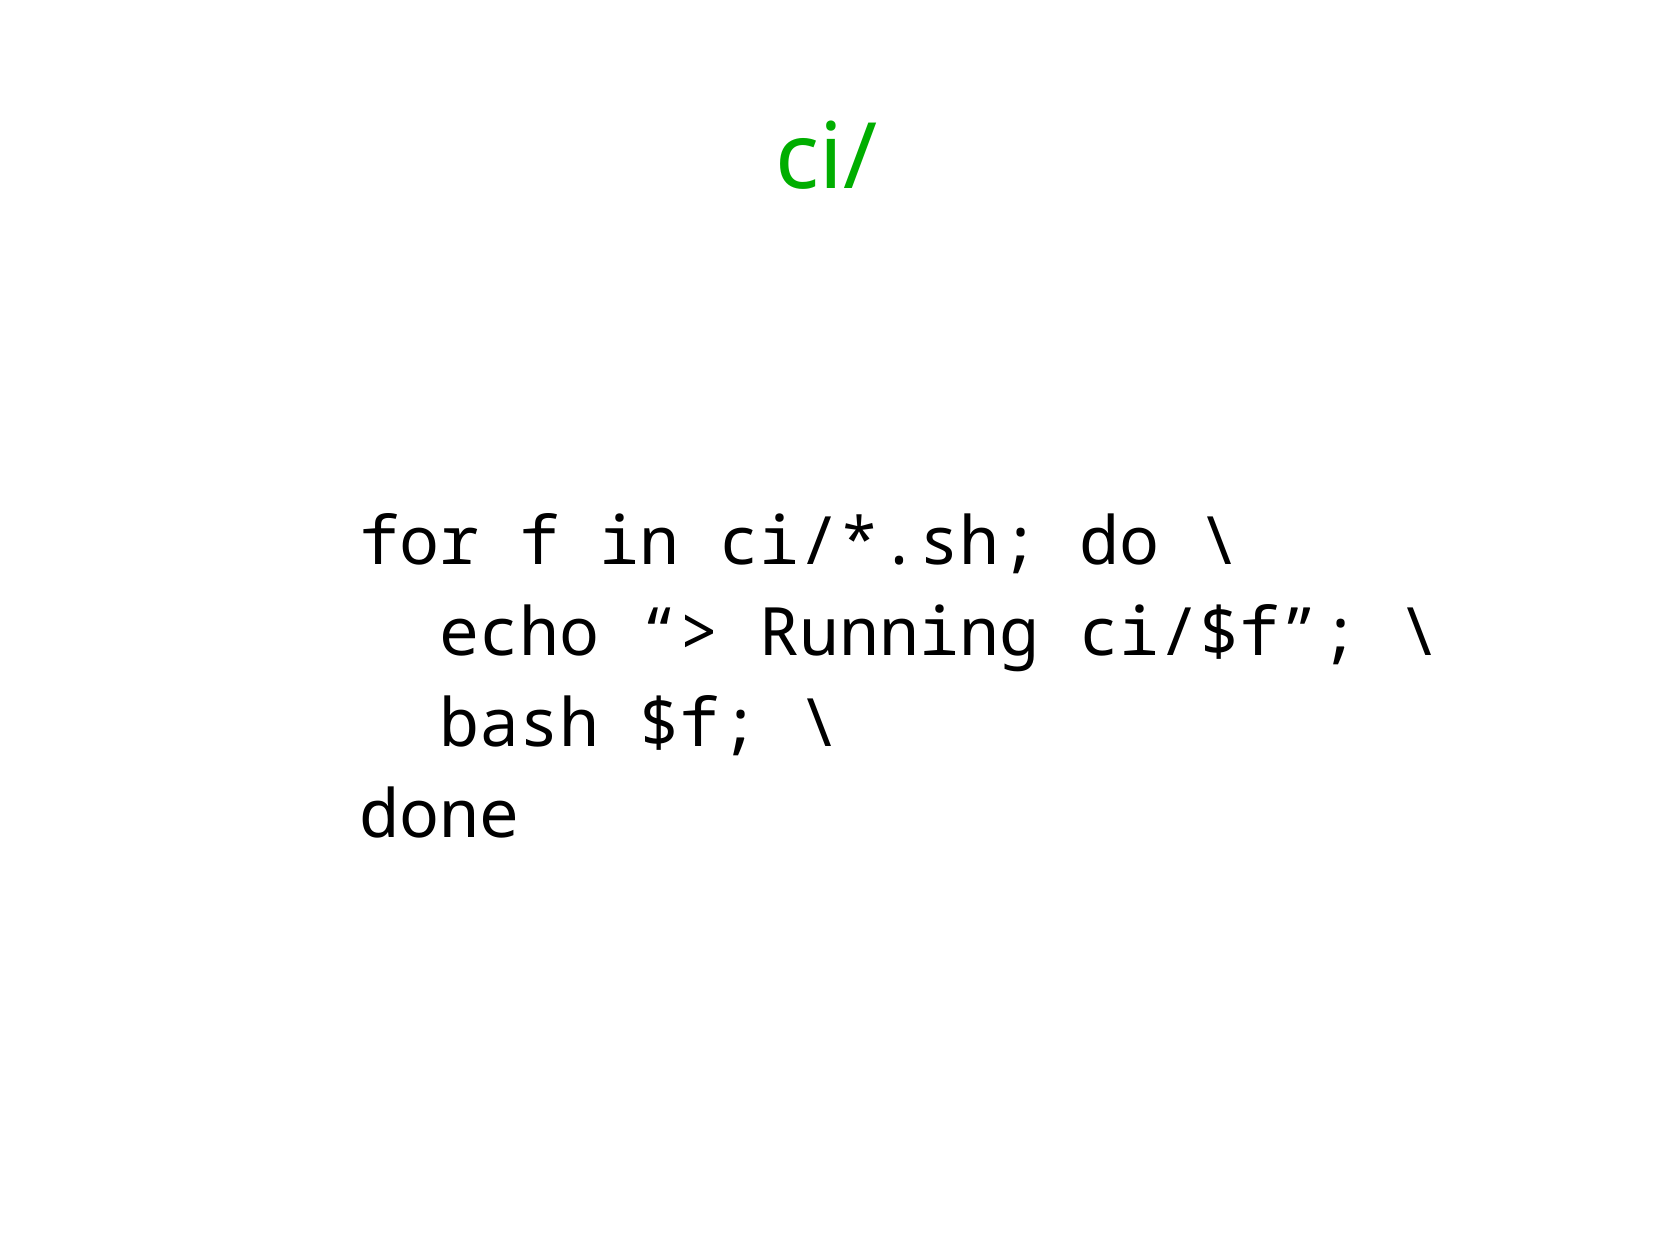

# ci/
for f in ci/*.sh; do \
 echo “> Running ci/$f”; \
 bash $f; \
done